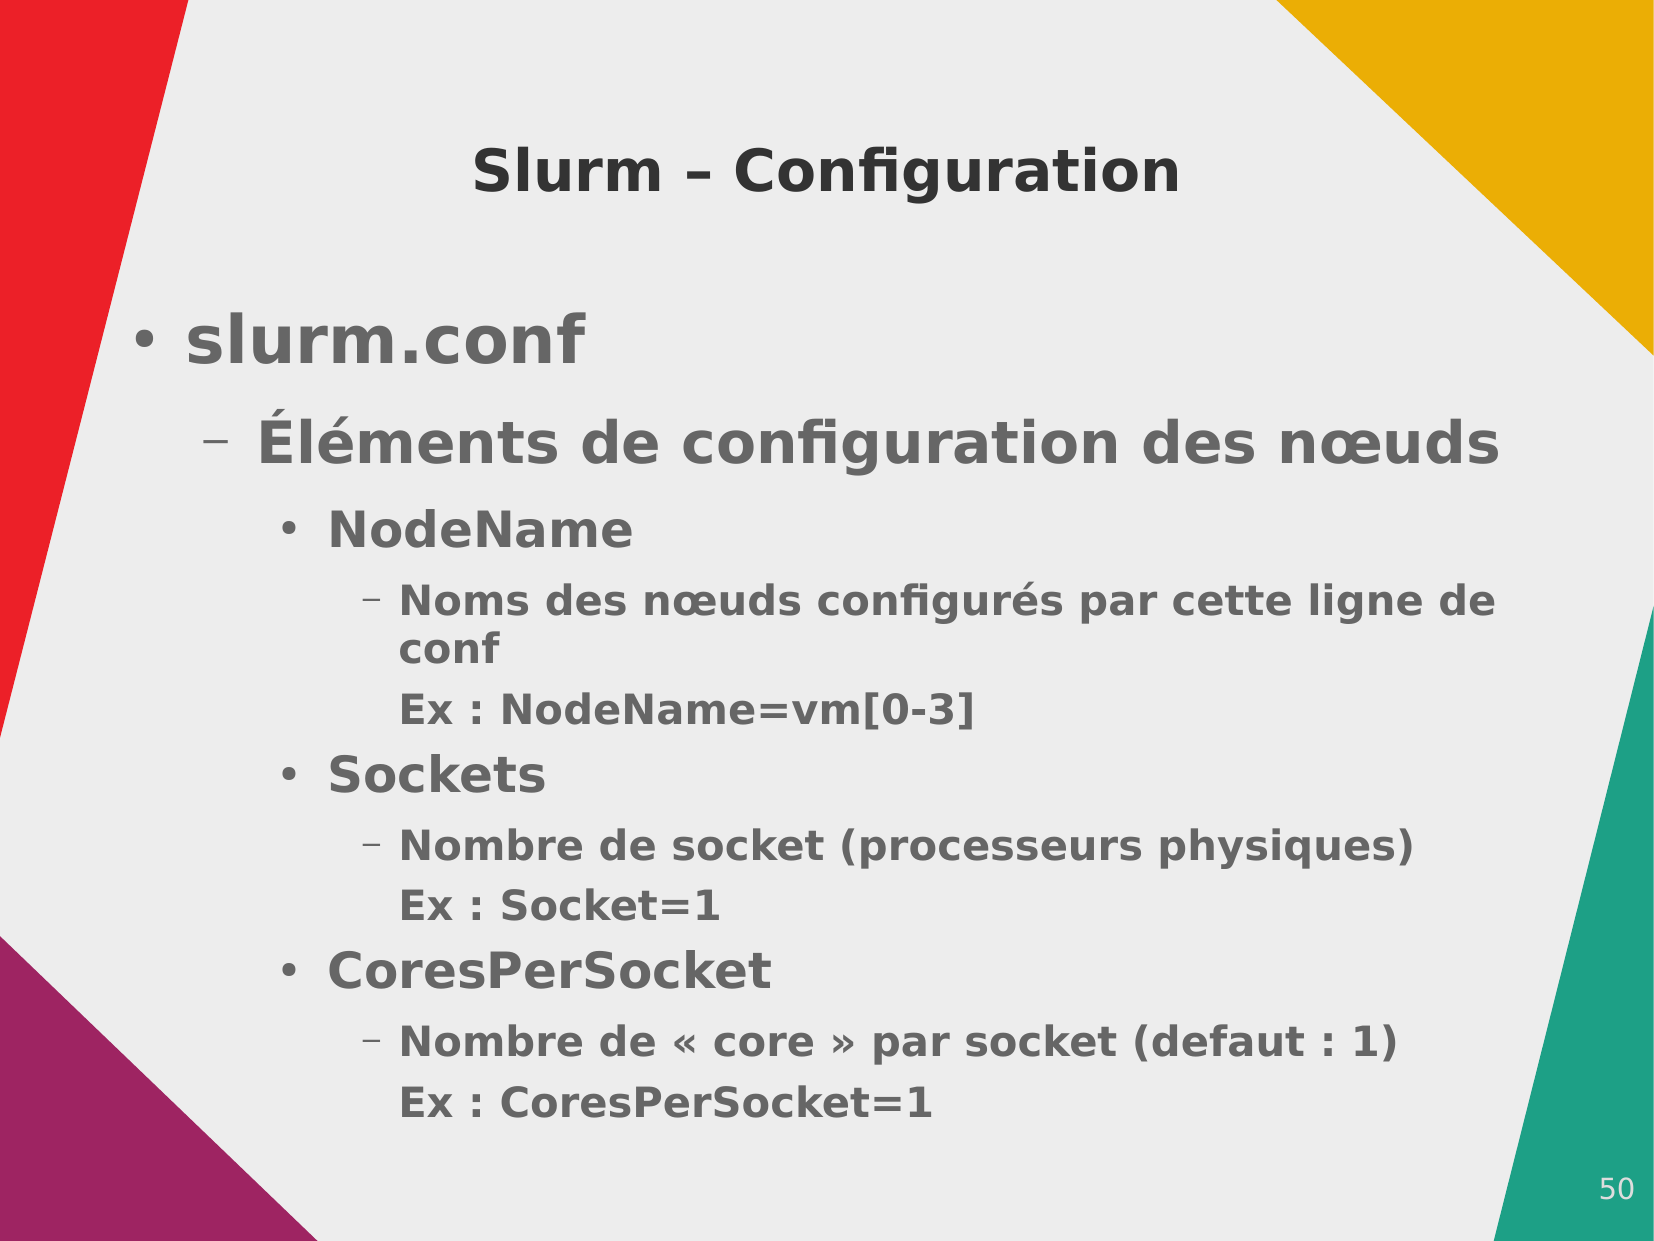

# Slurm – Configuration
slurm.conf
Éléments de configuration des nœuds
NodeName
Noms des nœuds configurés par cette ligne de conf
Ex : NodeName=vm[0-3]
Sockets
Nombre de socket (processeurs physiques)
Ex : Socket=1
CoresPerSocket
Nombre de « core » par socket (defaut : 1)
Ex : CoresPerSocket=1
50